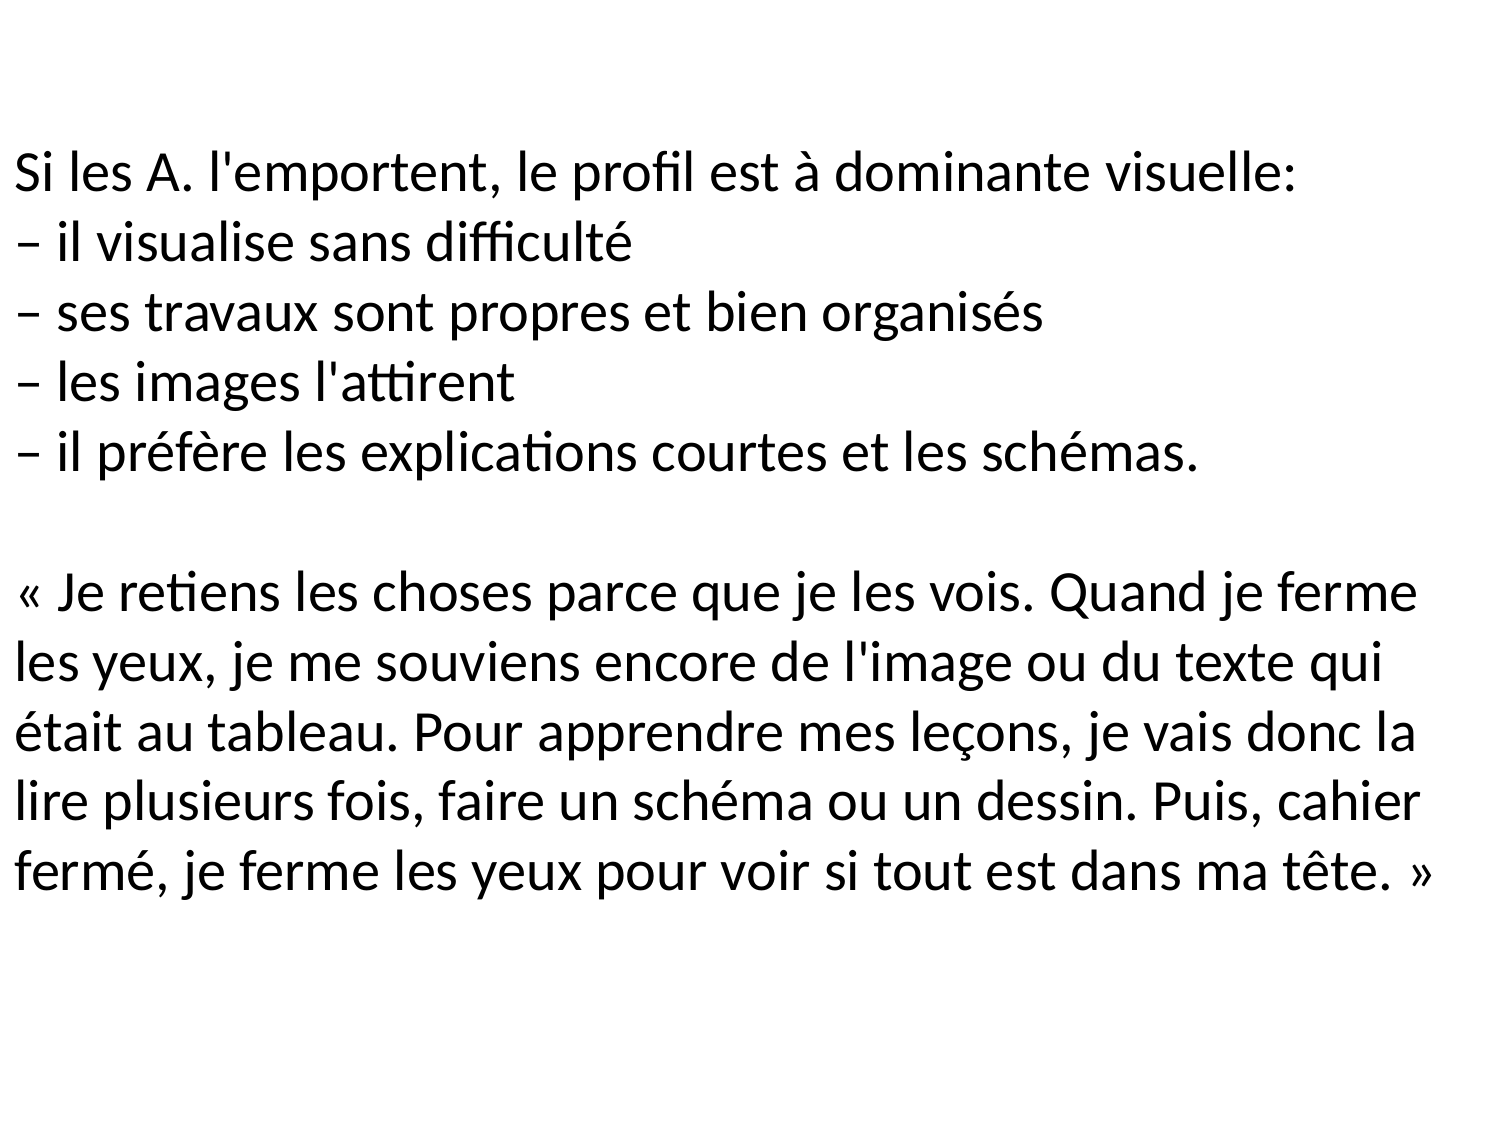

#
Si les A. l'emportent, le profil est à dominante visuelle:
– il visualise sans difficulté
– ses travaux sont propres et bien organisés
– les images l'attirent
– il préfère les explications courtes et les schémas.
« Je retiens les choses parce que je les vois. Quand je ferme les yeux, je me souviens encore de l'image ou du texte qui était au tableau. Pour apprendre mes leçons, je vais donc la lire plusieurs fois, faire un schéma ou un dessin. Puis, cahier fermé, je ferme les yeux pour voir si tout est dans ma tête. »